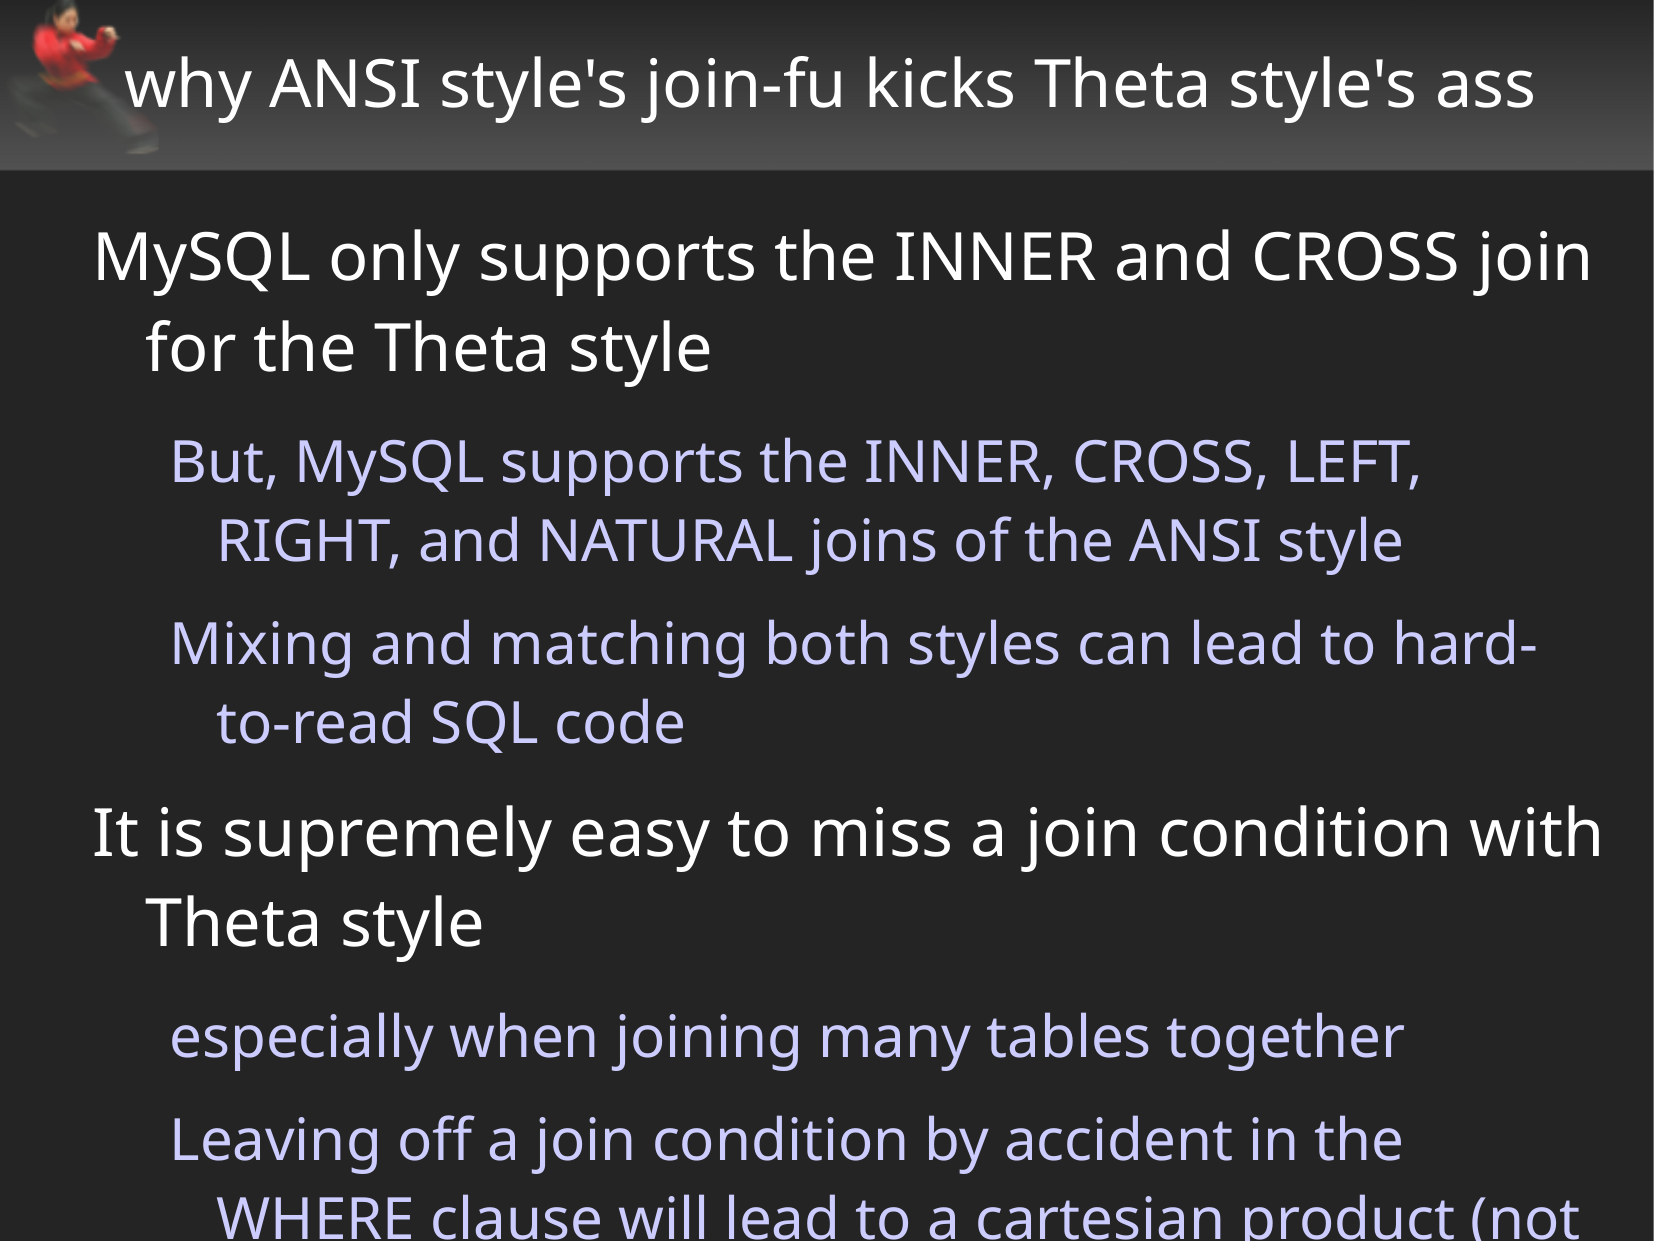

# why ANSI style's join-fu kicks Theta style's ass
MySQL only supports the INNER and CROSS join for the Theta style
But, MySQL supports the INNER, CROSS, LEFT, RIGHT, and NATURAL joins of the ANSI style
Mixing and matching both styles can lead to hard-to-read SQL code
It is supremely easy to miss a join condition with Theta style
especially when joining many tables together
Leaving off a join condition by accident in the WHERE clause will lead to a cartesian product (not a good thing!)